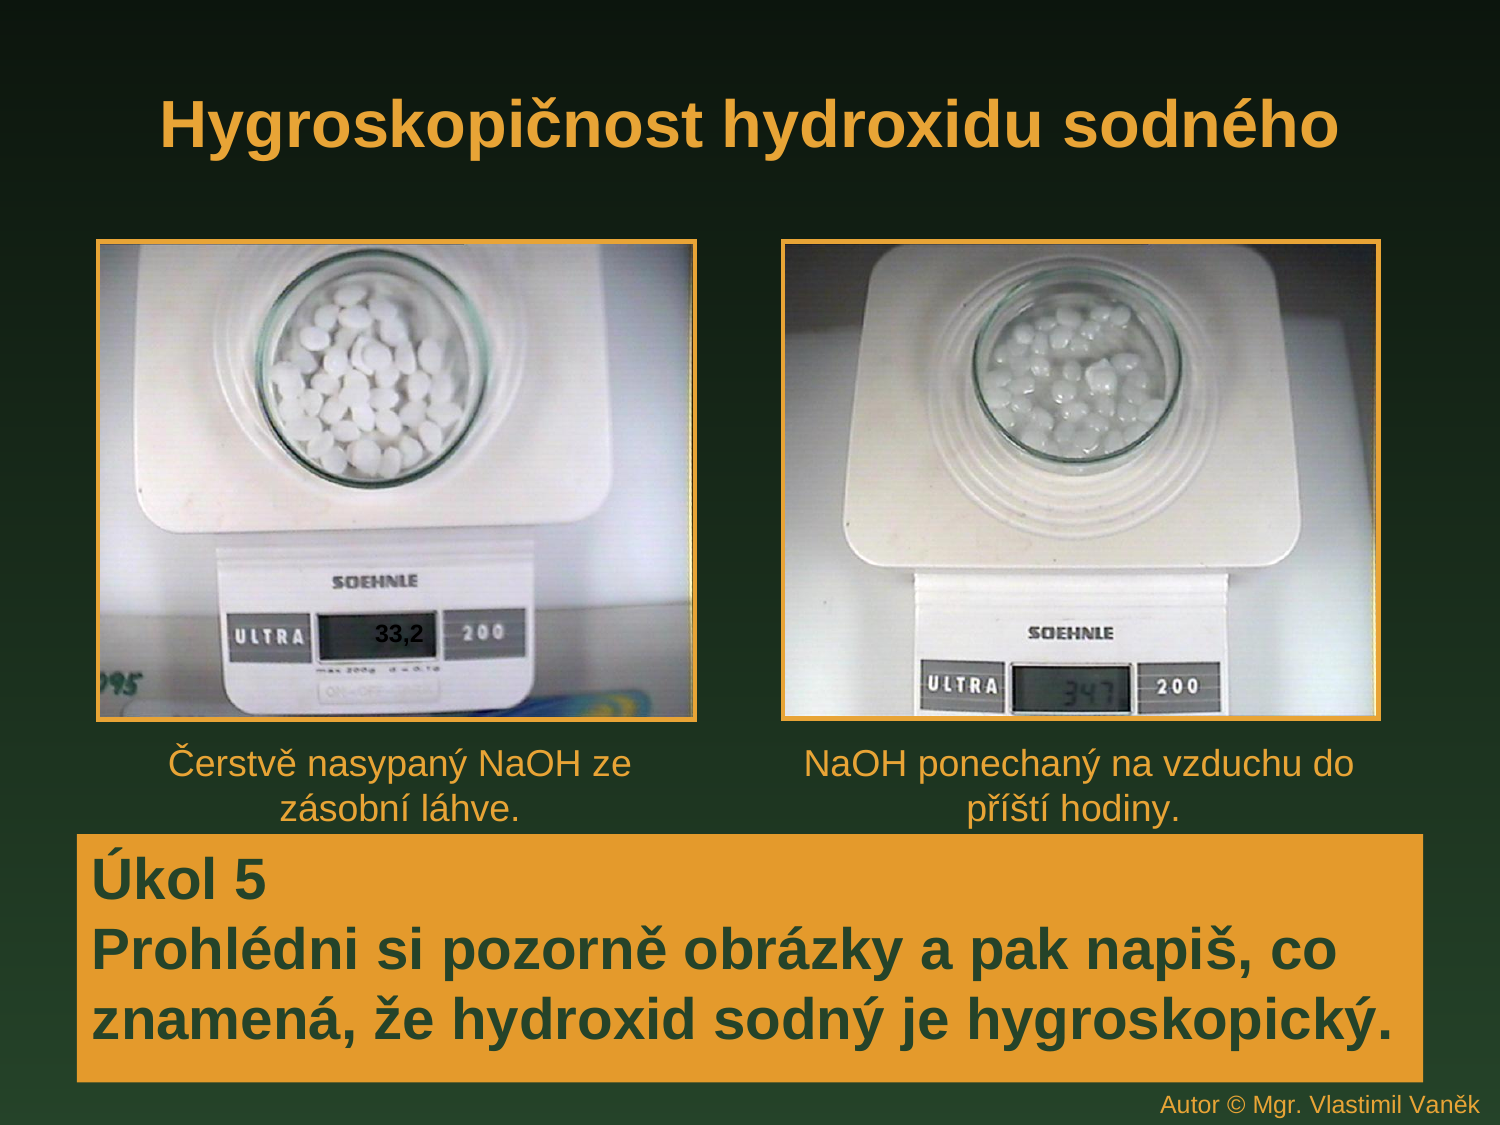

# Hygroskopičnost hydroxidu sodného
33,2
Čerstvě nasypaný NaOH ze zásobní láhve.
NaOH ponechaný na vzduchu do příští hodiny.
Úkol 5
Prohlédni si pozorně obrázky a pak napiš, co
znamená, že hydroxid sodný je hygroskopický.
Autor © Mgr. Vlastimil Vaněk